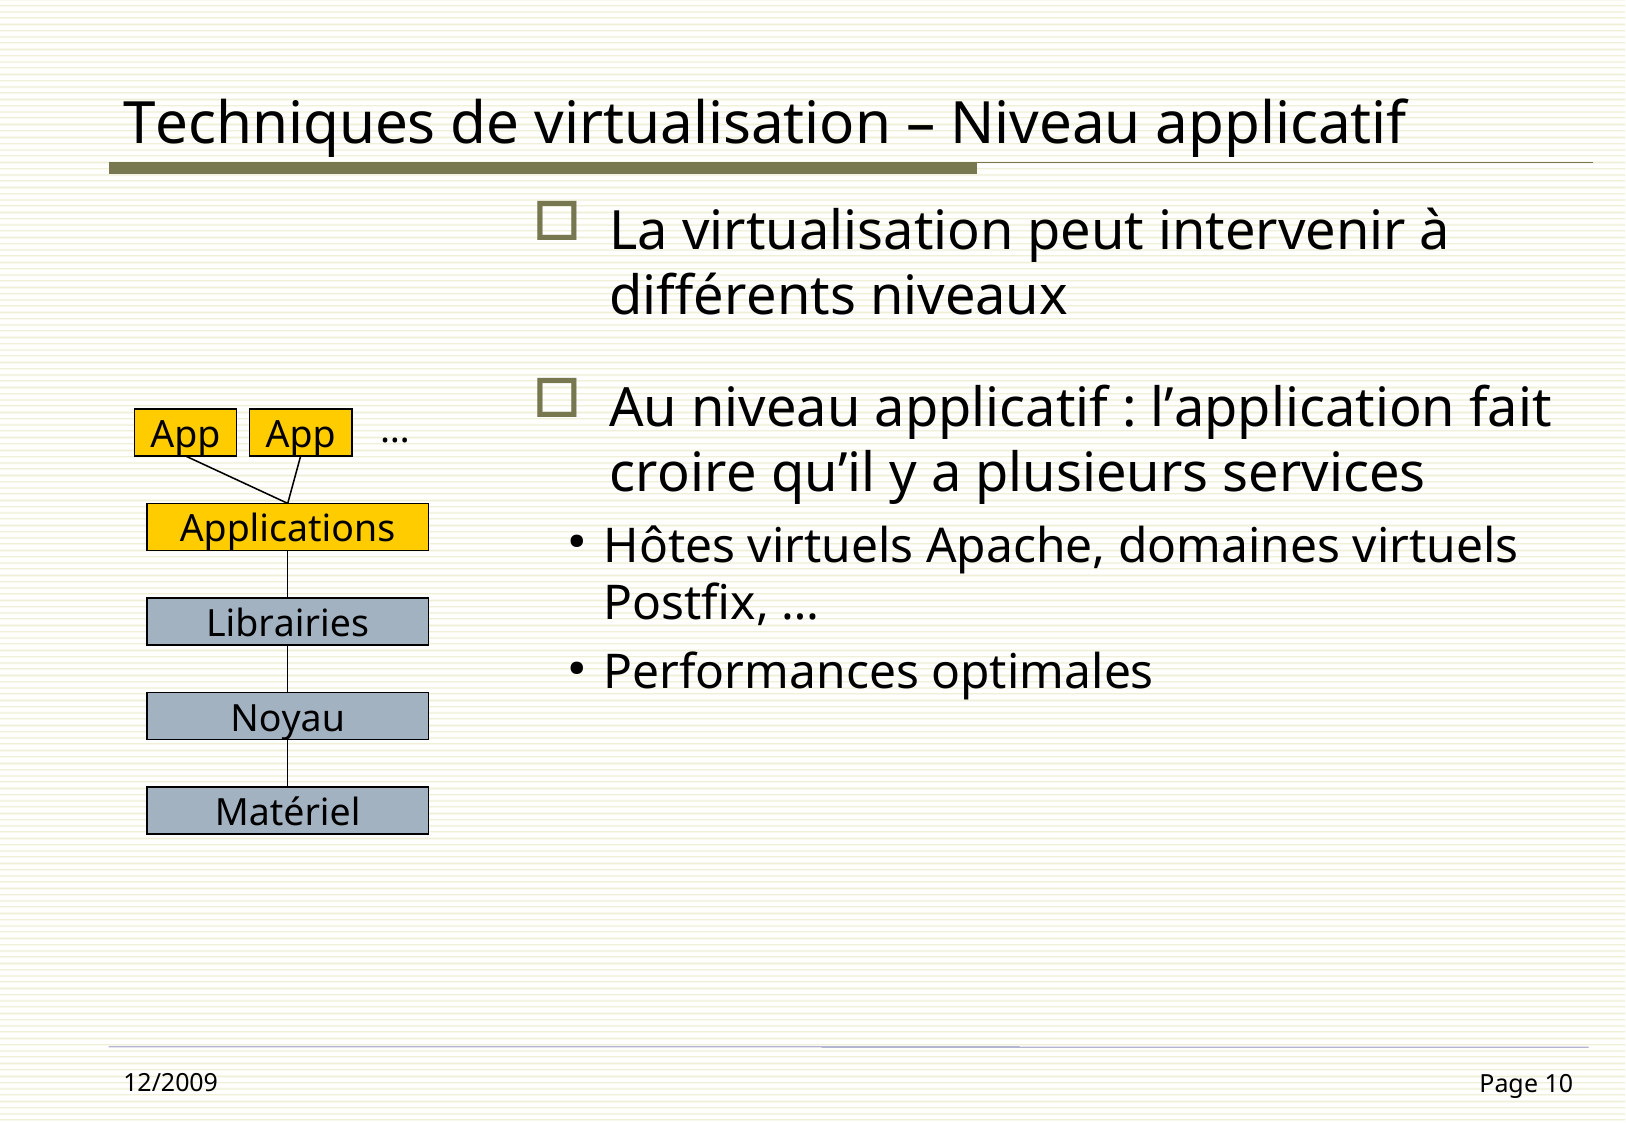

# Techniques de virtualisation – Niveau applicatif
La virtualisation peut intervenir à différents niveaux
Au niveau applicatif : l’application fait croire qu’il y a plusieurs services
Hôtes virtuels Apache, domaines virtuels Postfix, …
Performances optimales
…
App
App
Applications
Applications
Librairies
Noyau
Matériel
10